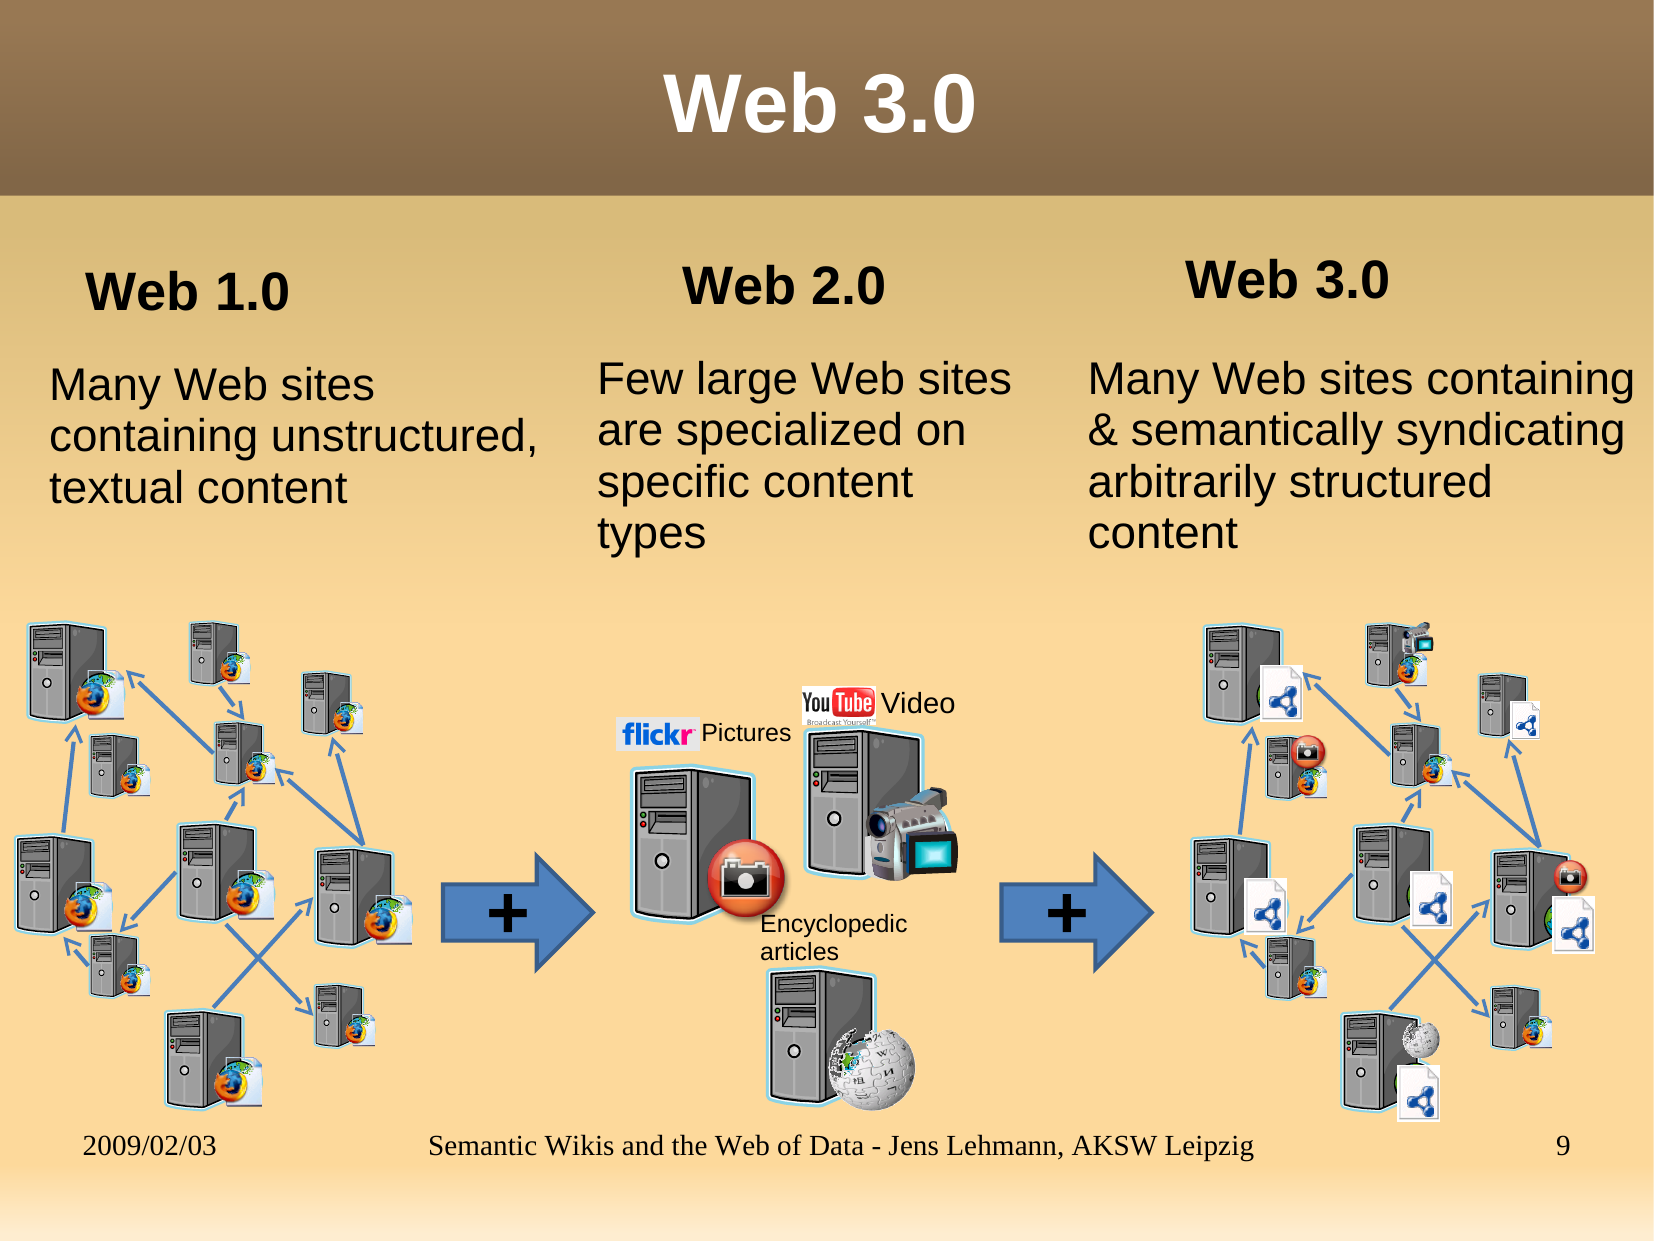

# Web 3.0
Web 3.0
Web 2.0
Web 1.0
Few large Web sites are specialized on
specific content types
Many Web sites containing & semantically syndicating arbitrarily structured content
Many Web sites
containing unstructured,
textual content
Video
Pictures
Encyclopedic
articles
+
+
2009/02/03
Semantic Wikis and the Web of Data - Jens Lehmann, AKSW Leipzig
9